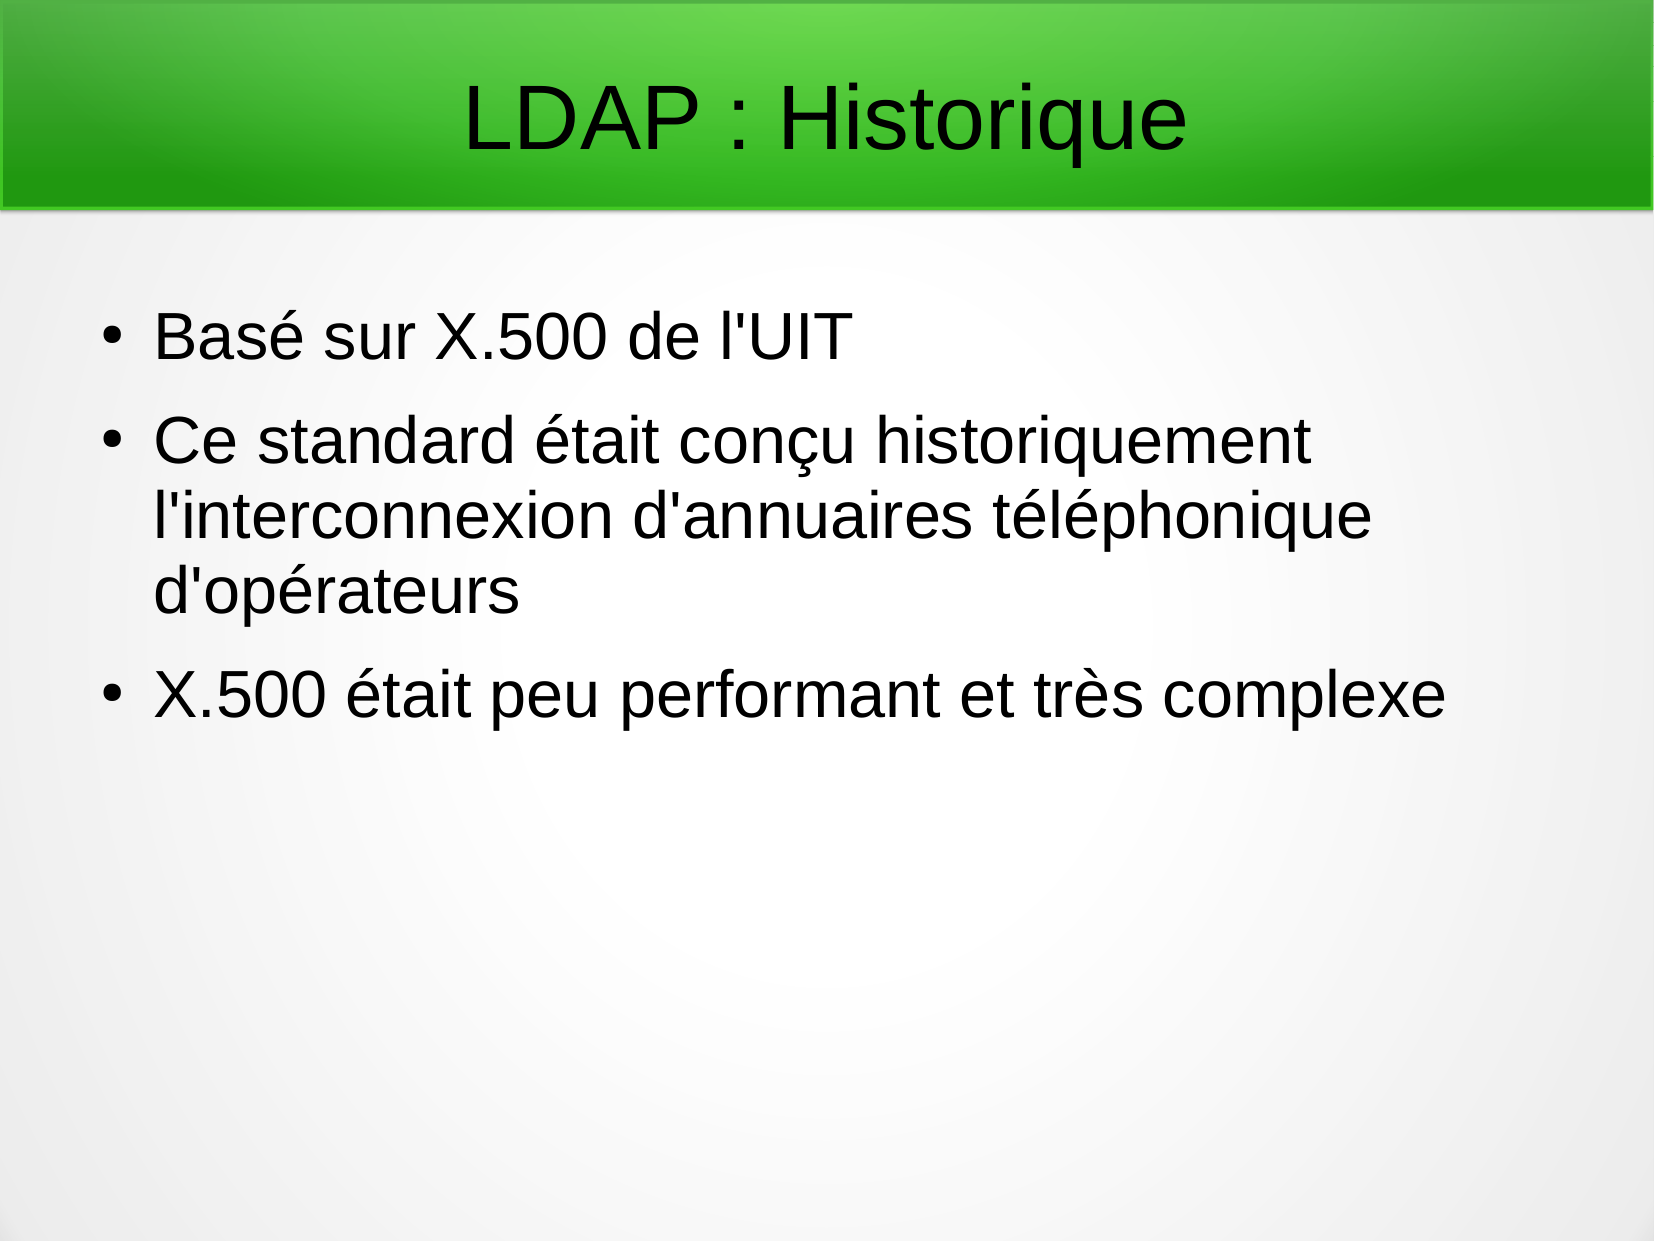

# LDAP : Historique
Basé sur X.500 de l'UIT
Ce standard était conçu historiquement l'interconnexion d'annuaires téléphonique d'opérateurs
X.500 était peu performant et très complexe